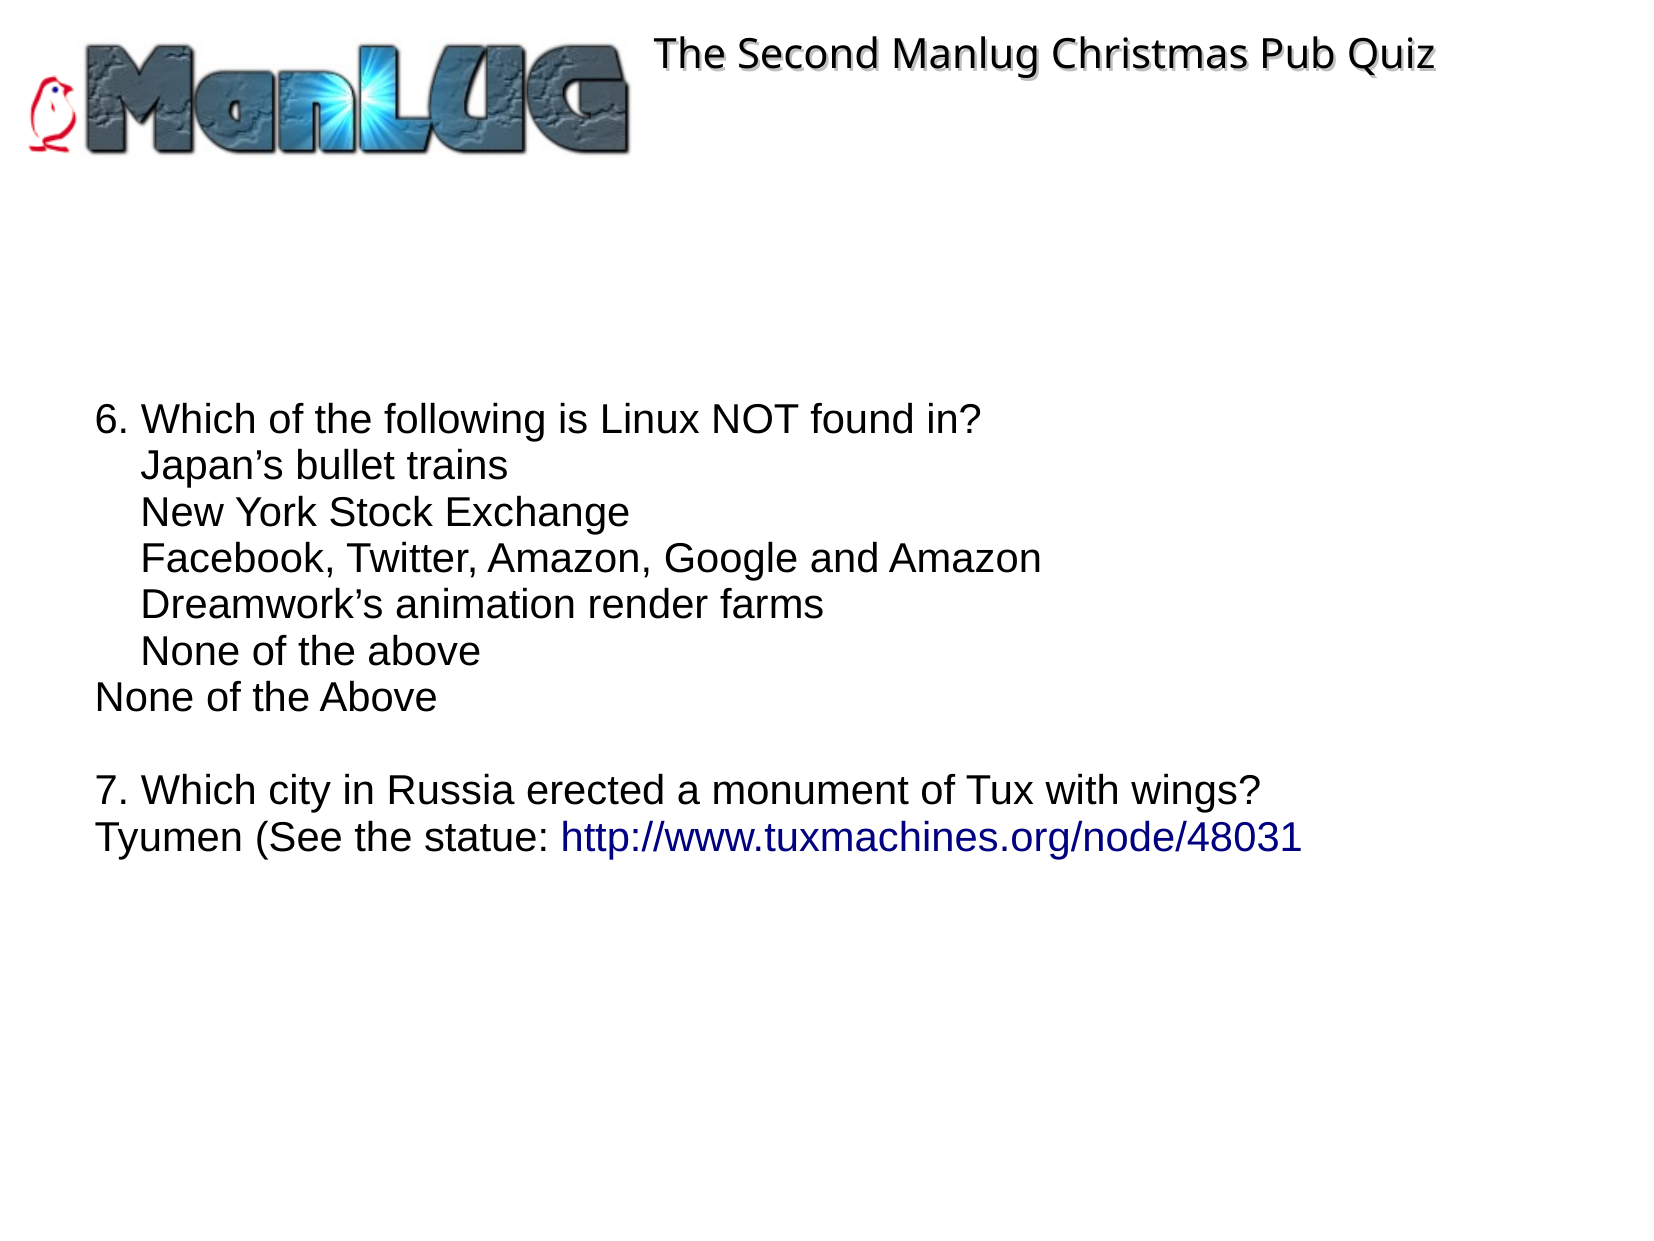

The Second Manlug Christmas Pub Quiz
# 6. Which of the following is Linux NOT found in?
 Japan’s bullet trains
 New York Stock Exchange
 Facebook, Twitter, Amazon, Google and Amazon
 Dreamwork’s animation render farms
 None of the above
None of the Above
7. Which city in Russia erected a monument of Tux with wings?
Tyumen (See the statue: http://www.tuxmachines.org/node/48031